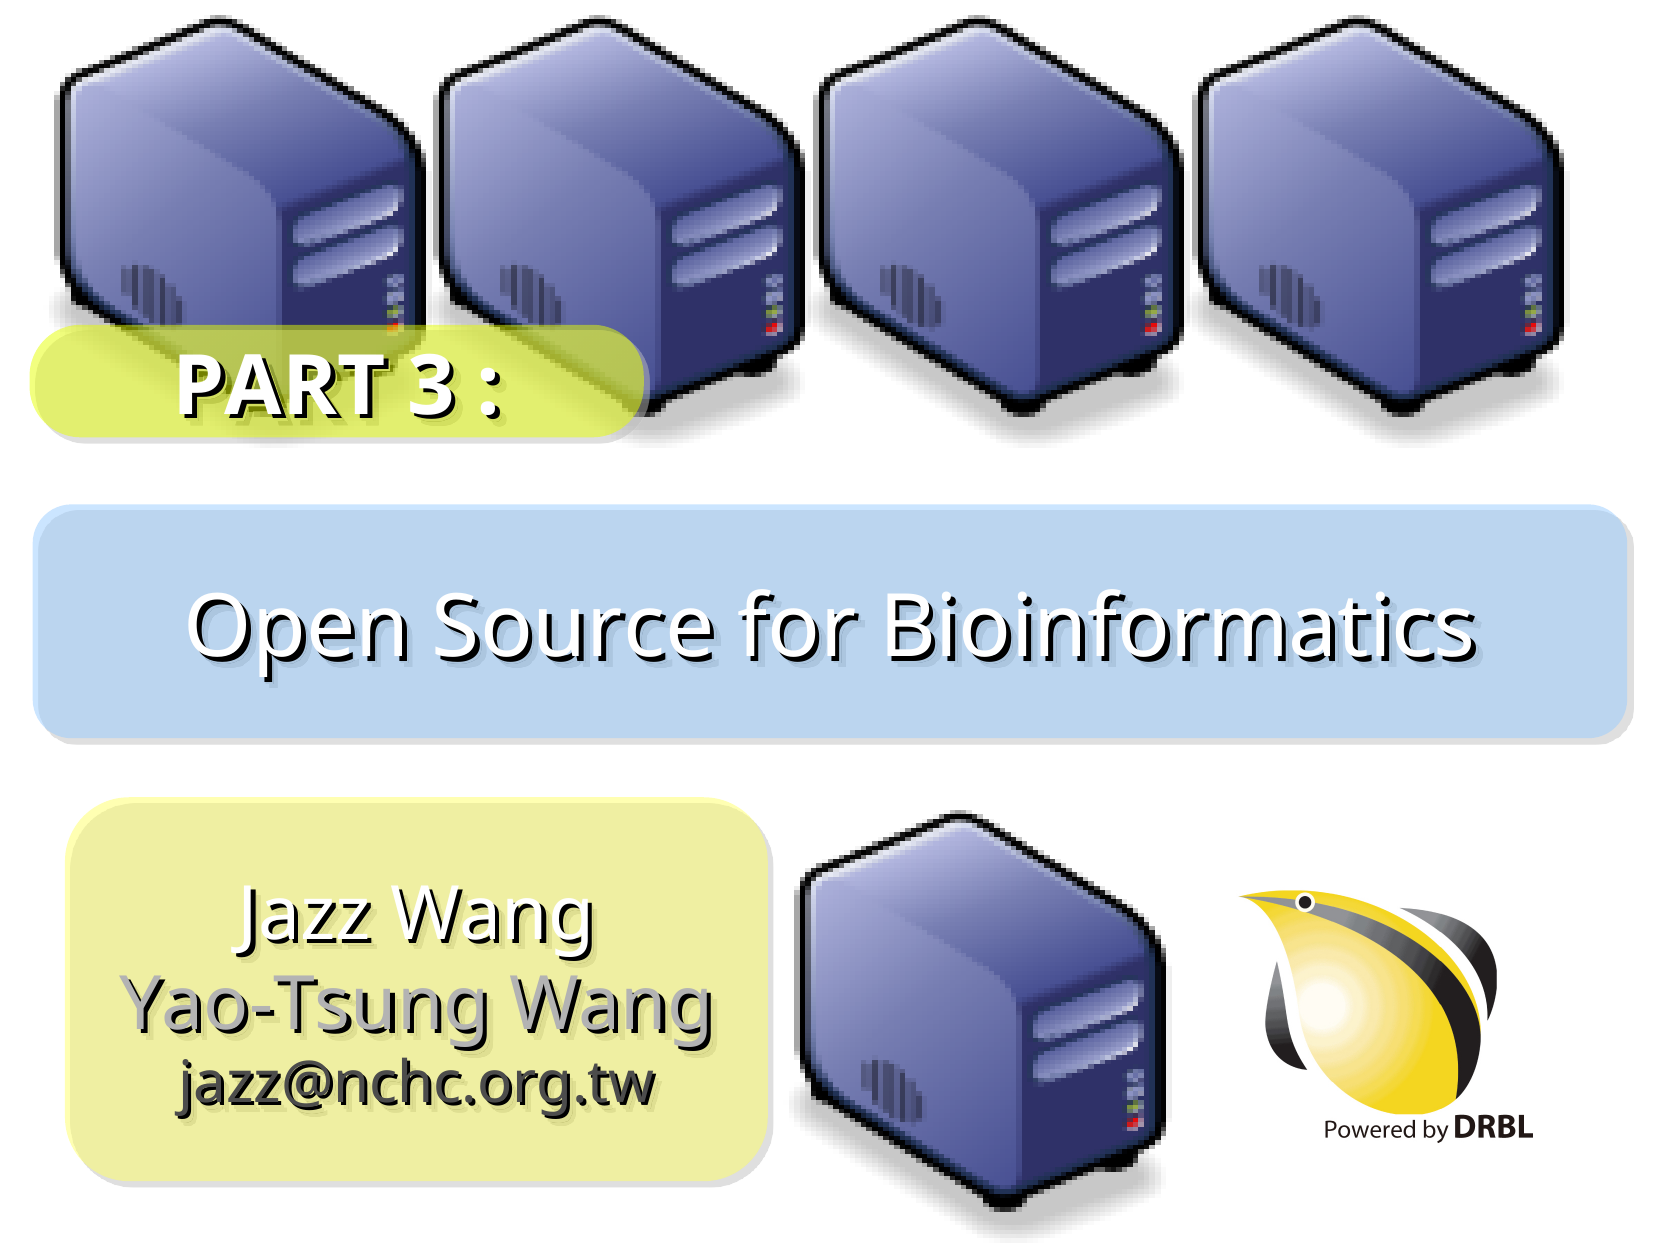

PART 3 :
Open Source for Bioinformatics
Jazz Wang
Yao-Tsung Wang
jazz@nchc.org.tw